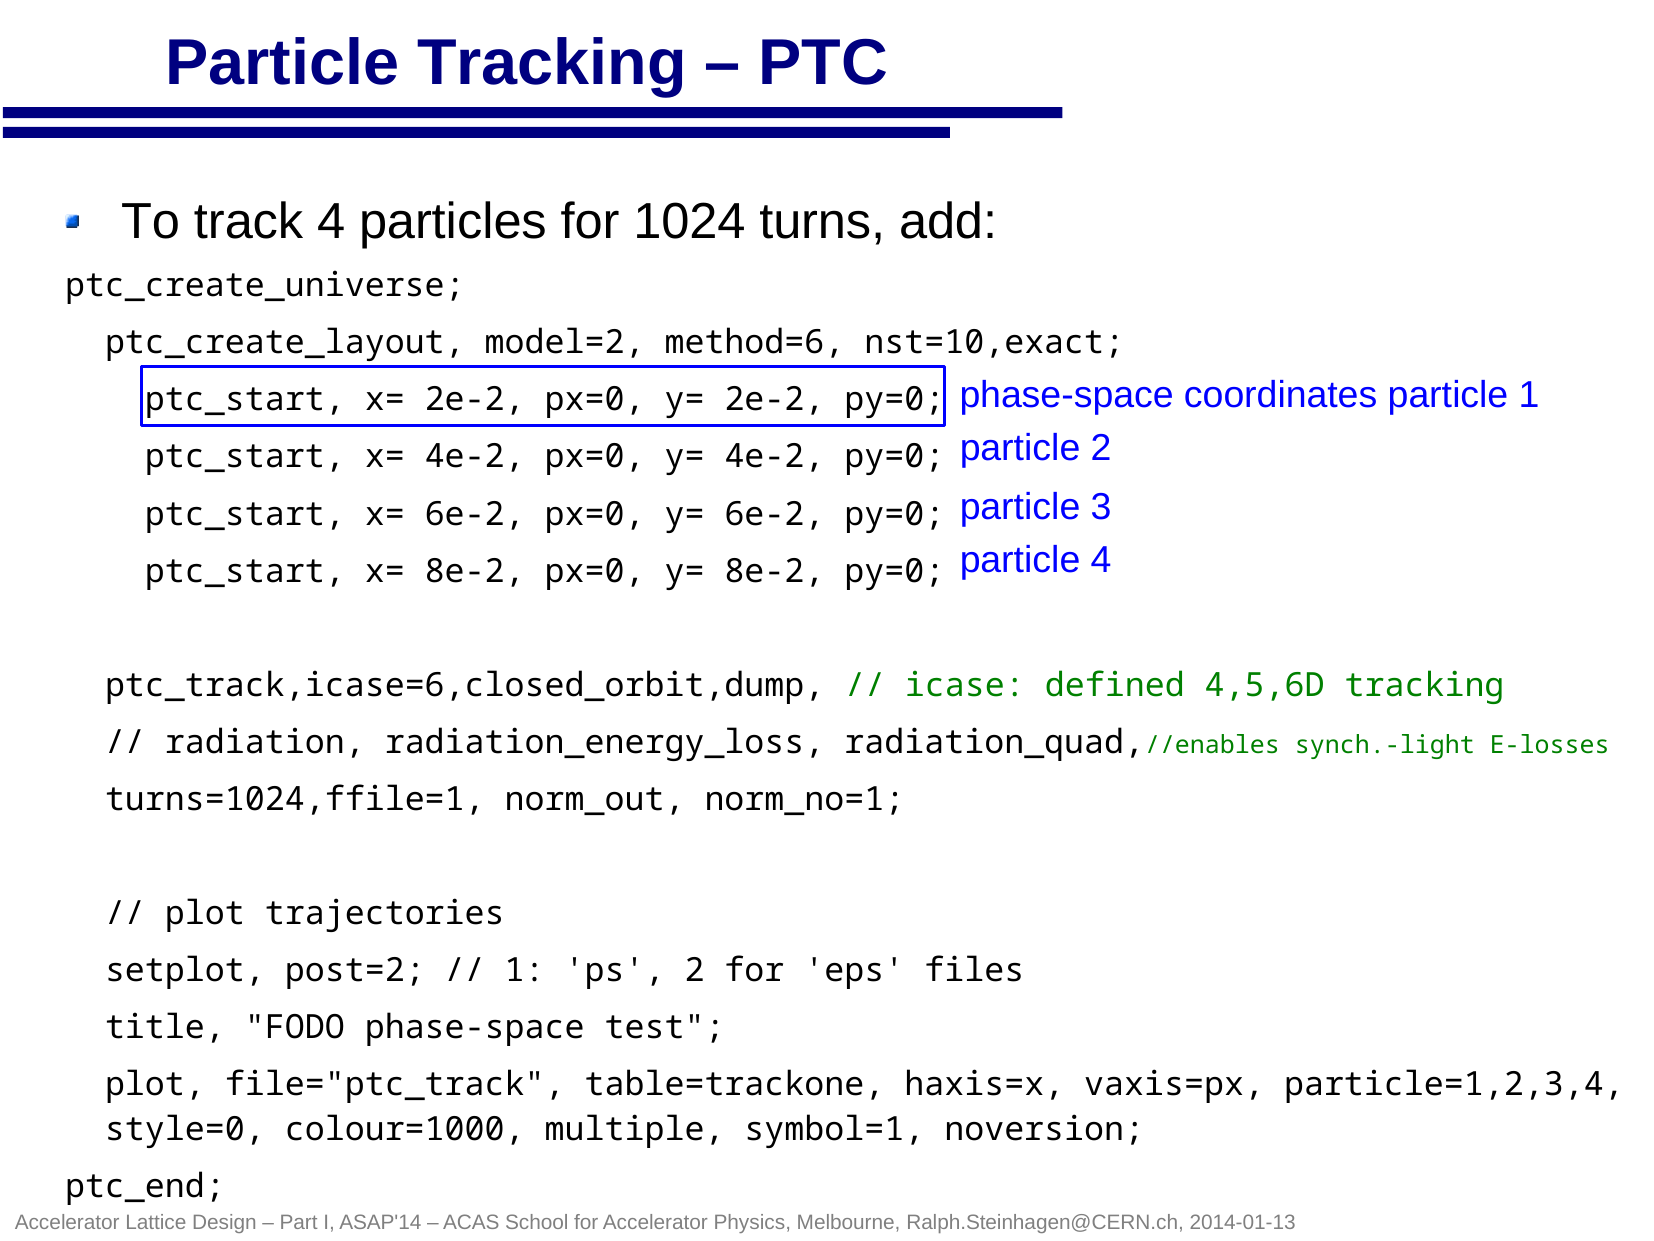

# Particle Tracking – PTC
To track 4 particles for 1024 turns, add:
ptc_create_universe;
 ptc_create_layout, model=2, method=6, nst=10,exact;
 ptc_start, x= 2e-2, px=0, y= 2e-2, py=0;
 ptc_start, x= 4e-2, px=0, y= 4e-2, py=0;
 ptc_start, x= 6e-2, px=0, y= 6e-2, py=0;
 ptc_start, x= 8e-2, px=0, y= 8e-2, py=0;
 ptc_track,icase=6,closed_orbit,dump, // icase: defined 4,5,6D tracking
 // radiation, radiation_energy_loss, radiation_quad,//enables synch.-light E-losses
 turns=1024,ffile=1, norm_out, norm_no=1;
 // plot trajectories
 setplot, post=2; // 1: 'ps', 2 for 'eps' files
 title, "FODO phase-space test";
 plot, file="ptc_track", table=trackone, haxis=x, vaxis=px, particle=1,2,3,4, style=0, colour=1000, multiple, symbol=1, noversion;
ptc_end;
phase-space coordinates particle 1
particle 2
particle 3
particle 4